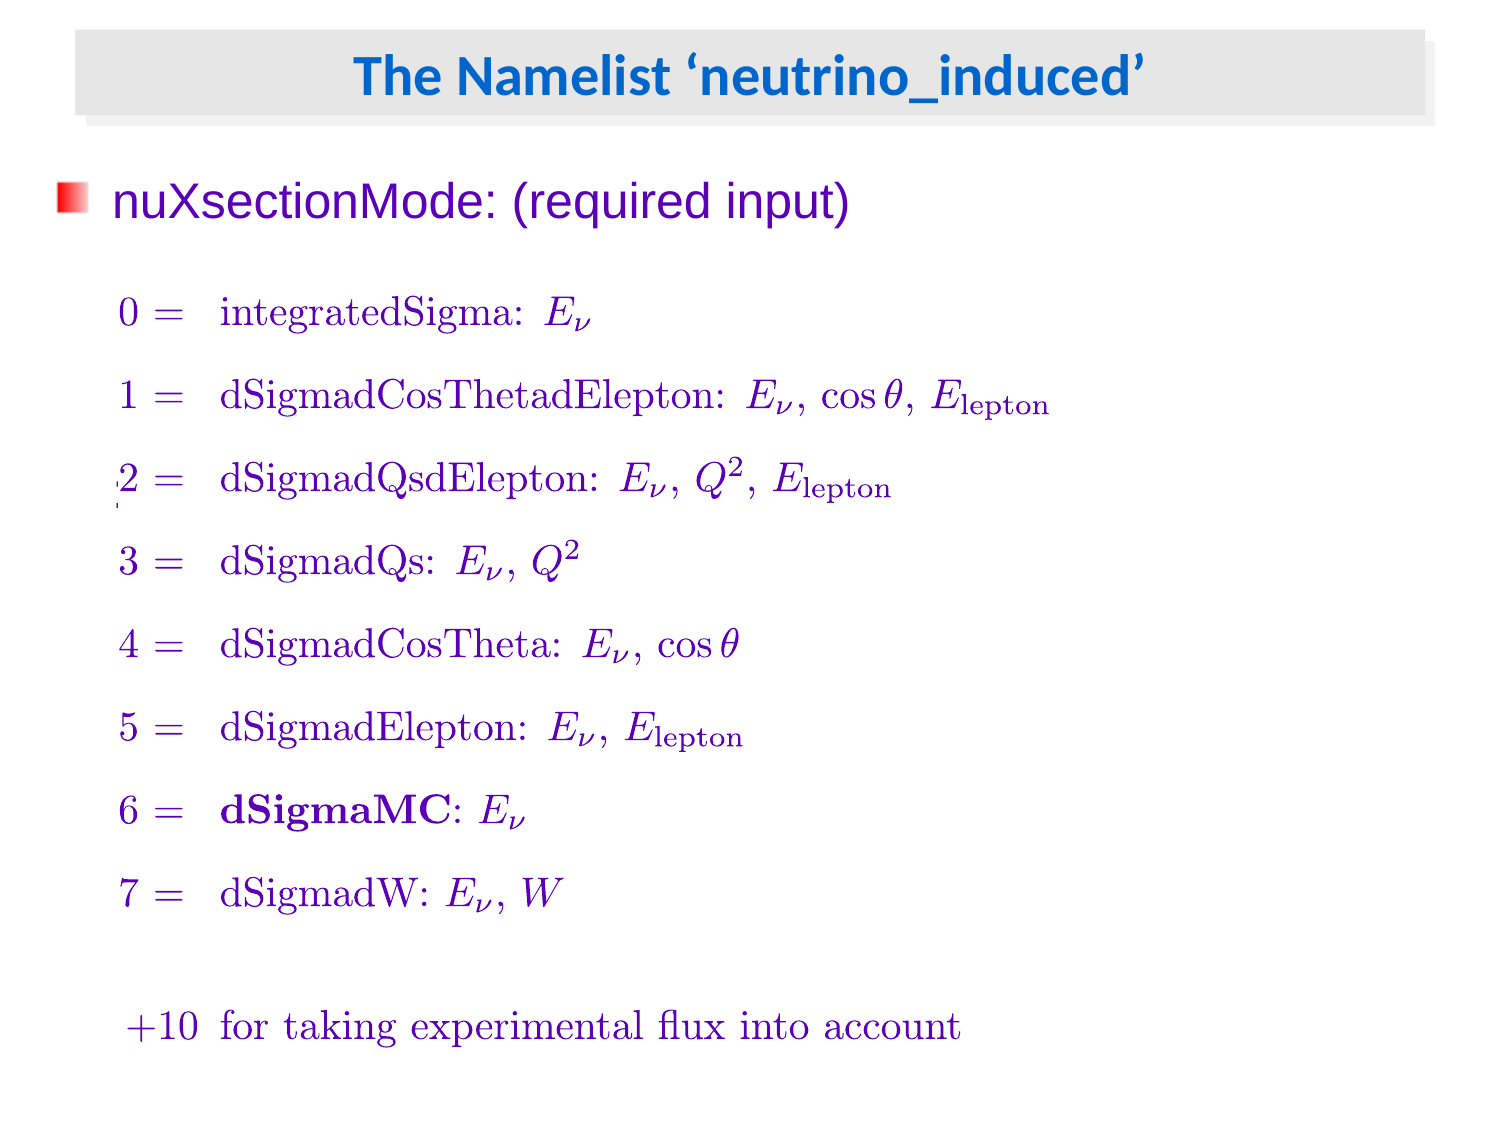

# The Namelist ‘neutrino_induced’
nuXsectionMode: (required input)
: